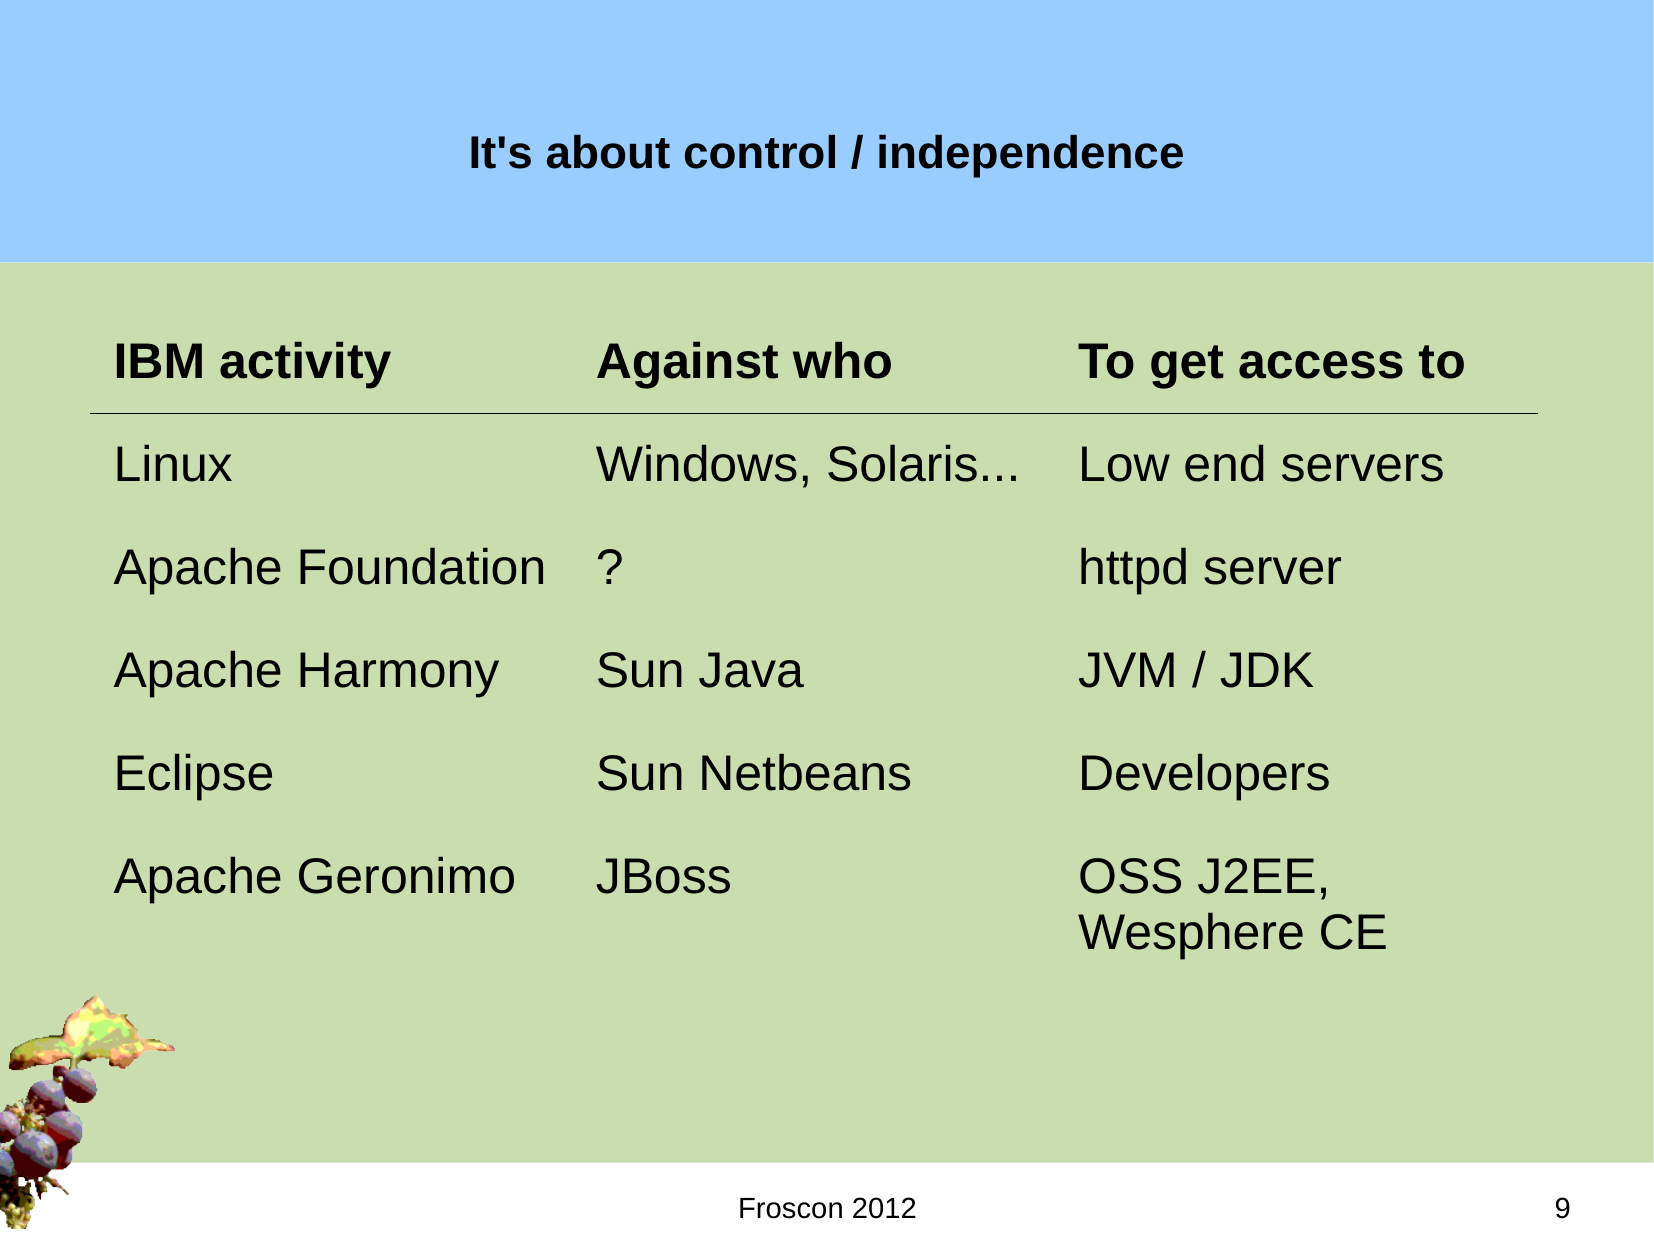

# It's about control / independence
| IBM activity | Against who | To get access to |
| --- | --- | --- |
| Linux | Windows, Solaris... | Low end servers |
| Apache Foundation | ? | httpd server |
| Apache Harmony | Sun Java | JVM / JDK |
| Eclipse | Sun Netbeans | Developers |
| Apache Geronimo | JBoss | OSS J2EE, Wesphere CE |
Froscon 2012
9